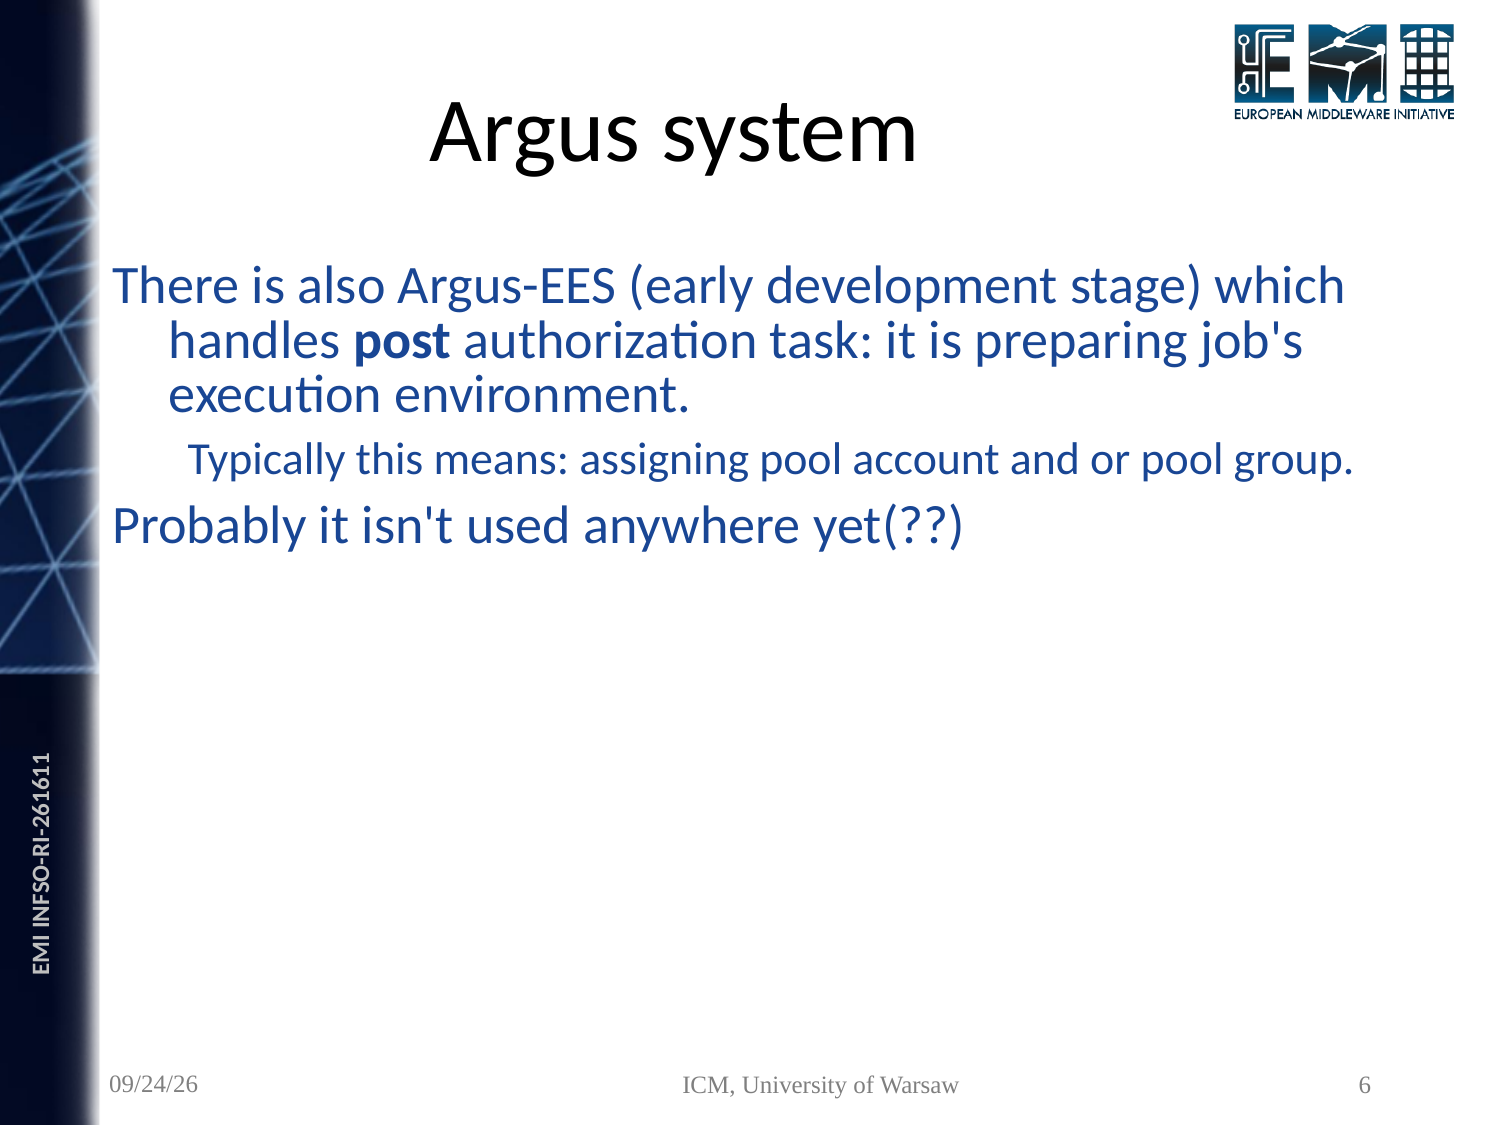

# Argus system
There is also Argus-EES (early development stage) which handles post authorization task: it is preparing job's execution environment.
Typically this means: assigning pool account and or pool group.
Probably it isn't used anywhere yet(??)
6